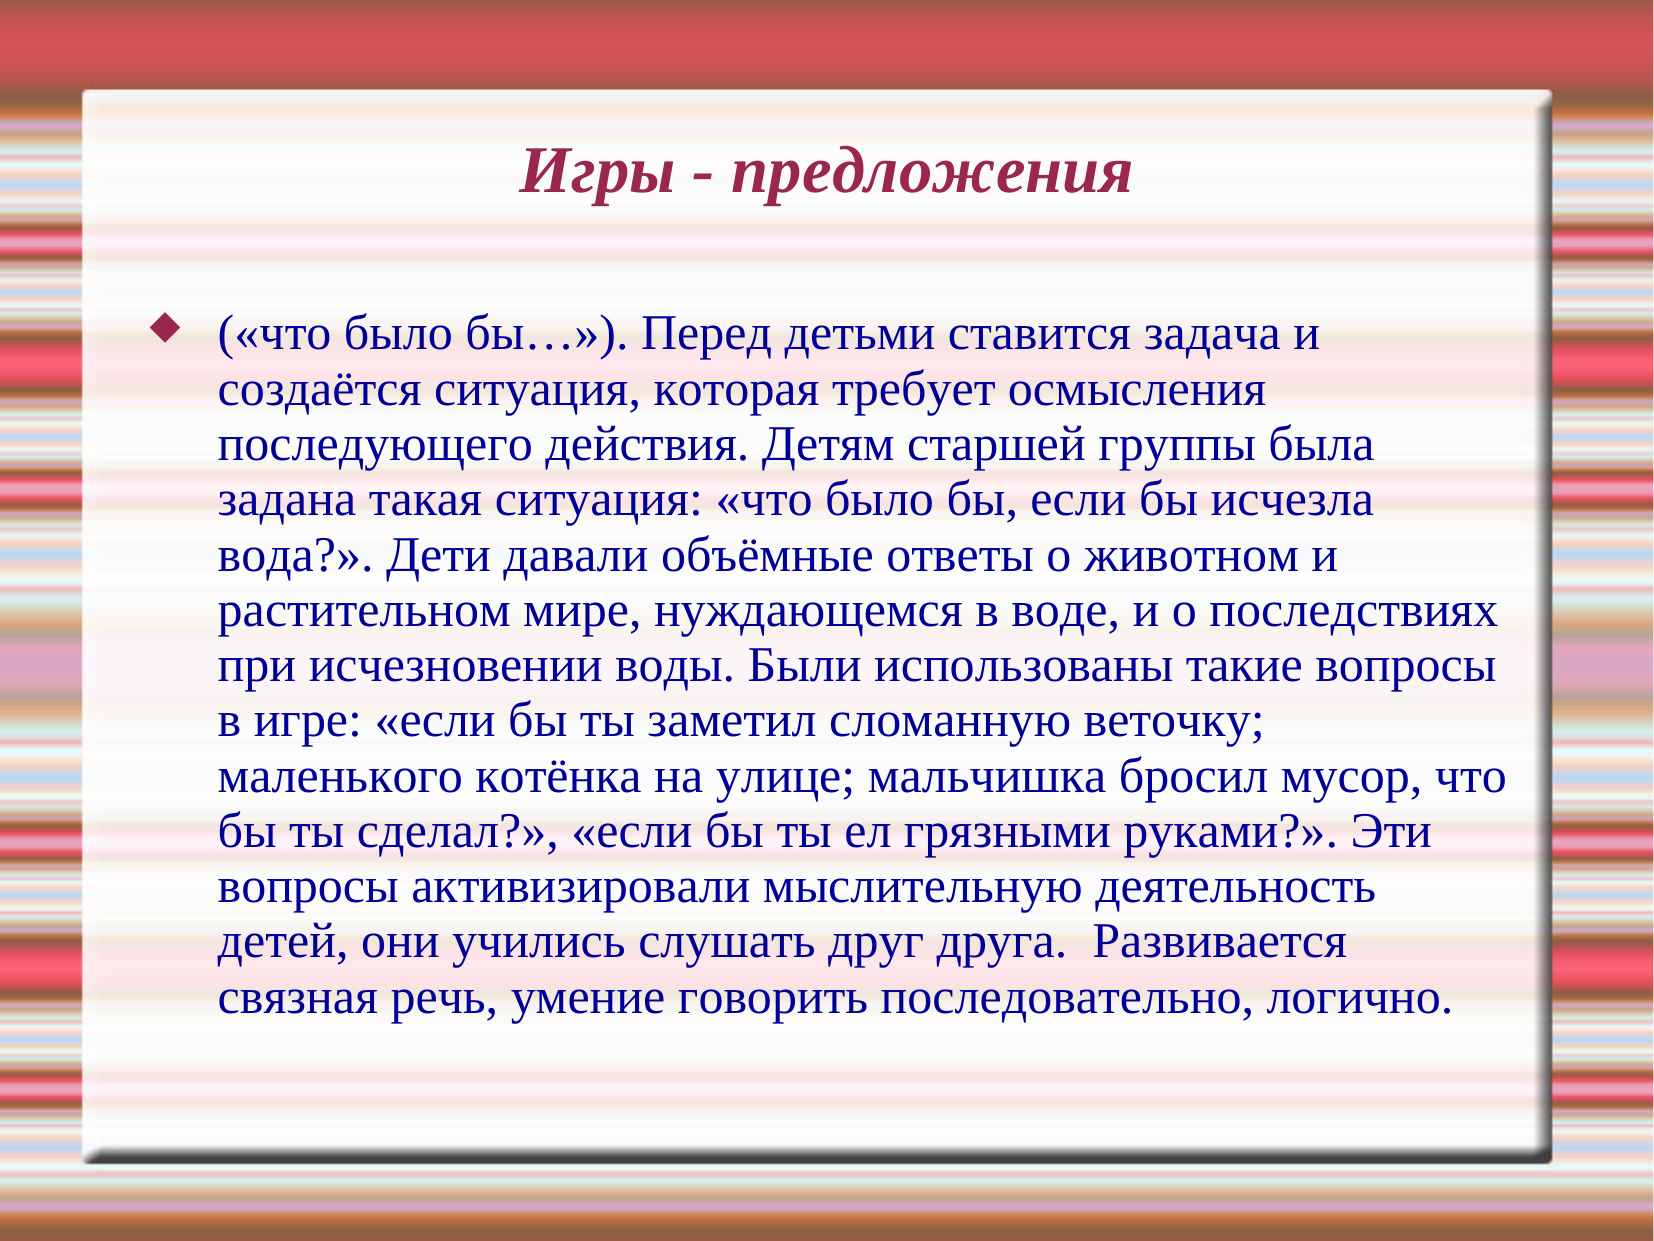

# Игры - предложения
(«что было бы…»). Перед детьми ставится задача и создаётся ситуация, которая требует осмысления последующего действия. Детям старшей группы была задана такая ситуация: «что было бы, если бы исчезла вода?». Дети давали объёмные ответы о животном и растительном мире, нуждающемся в воде, и о последствиях при исчезновении воды. Были использованы такие вопросы в игре: «если бы ты заметил сломанную веточку; маленького котёнка на улице; мальчишка бросил мусор, что бы ты сделал?», «если бы ты ел грязными руками?». Эти вопросы активизировали мыслительную деятельность детей, они учились слушать друг друга. Развивается связная речь, умение говорить последовательно, логично.